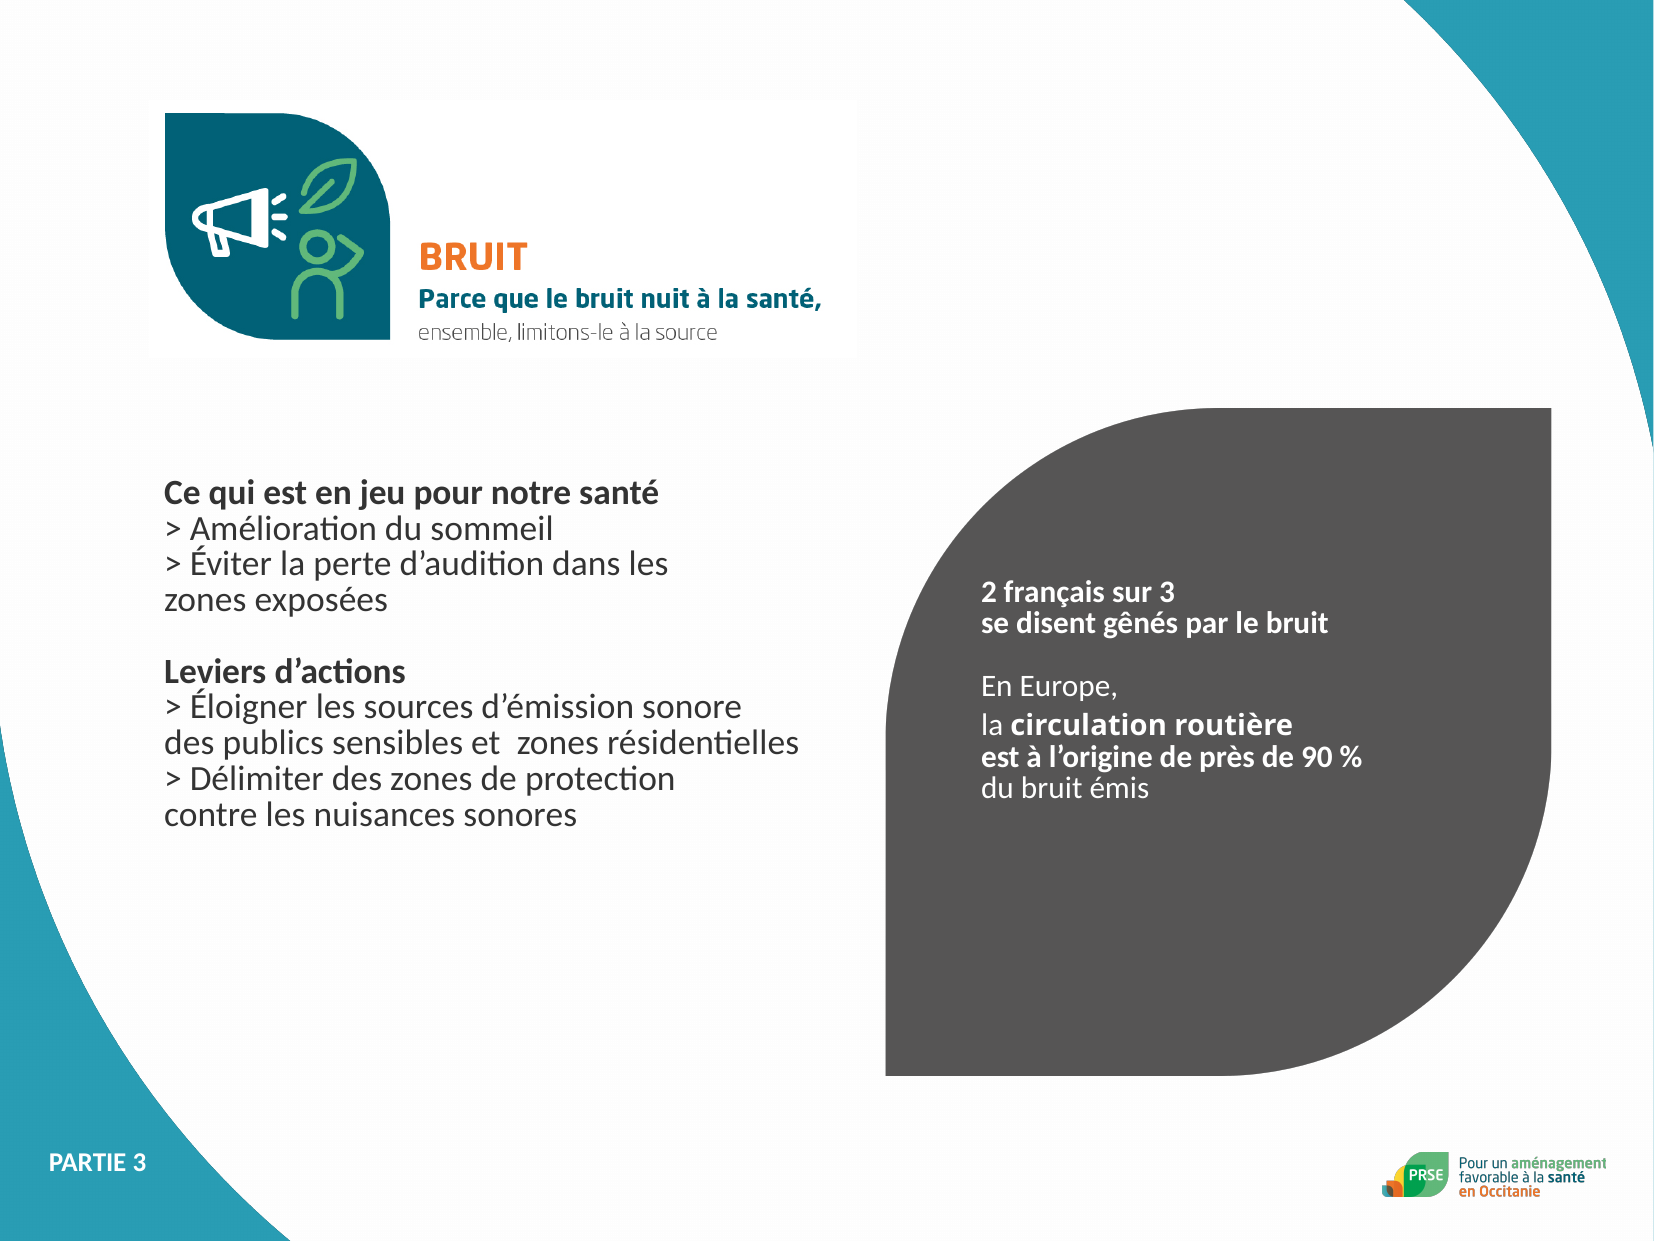

Ce qui est en jeu pour notre santé
> Amélioration du sommeil
> Éviter la perte d’audition dans les
zones exposées
Leviers d’actions
> Éloigner les sources d’émission sonore
des publics sensibles et zones résidentielles
> Délimiter des zones de protection
contre les nuisances sonores
2 français sur 3
se disent gênés par le bruit
En Europe,
la circulation routière
est à l’origine de près de 90 %
du bruit émis
PARTIE 3